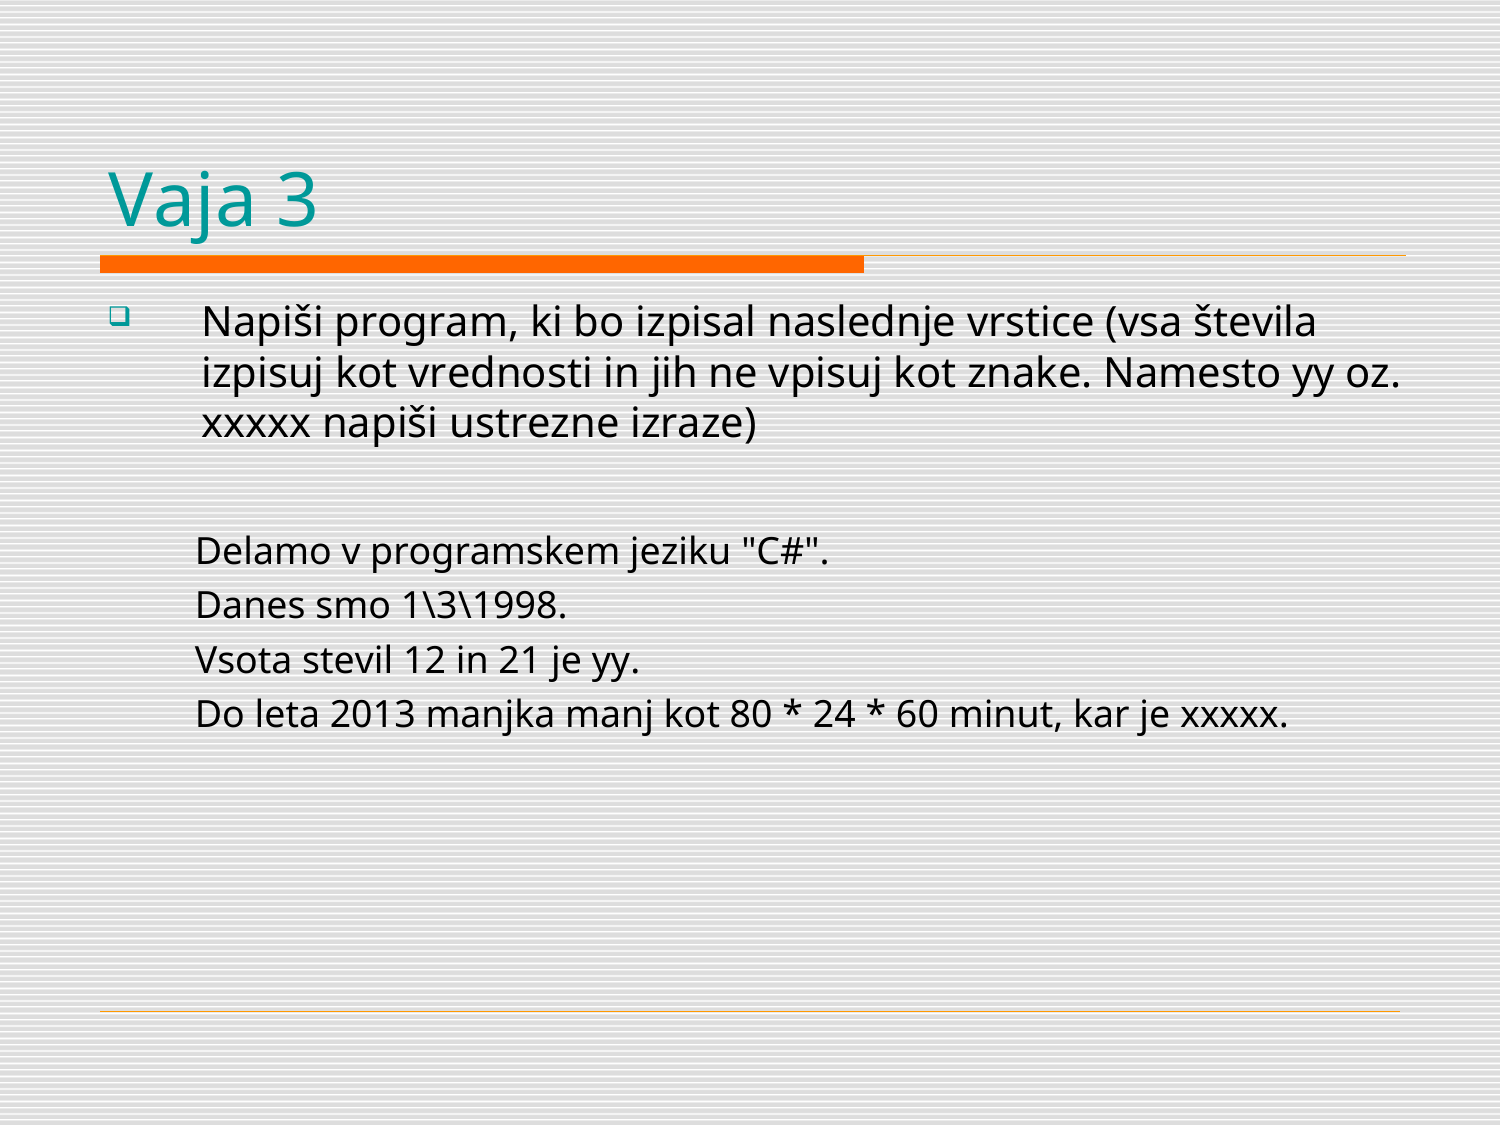

# Vaja 3
Napiši program, ki bo izpisal naslednje vrstice (vsa števila izpisuj kot vrednosti in jih ne vpisuj kot znake. Namesto yy oz. xxxxx napiši ustrezne izraze)
 Delamo v programskem jeziku "C#".
 Danes smo 1\3\1998.
 Vsota stevil 12 in 21 je yy.
 Do leta 2013 manjka manj kot 80 * 24 * 60 minut, kar je xxxxx.